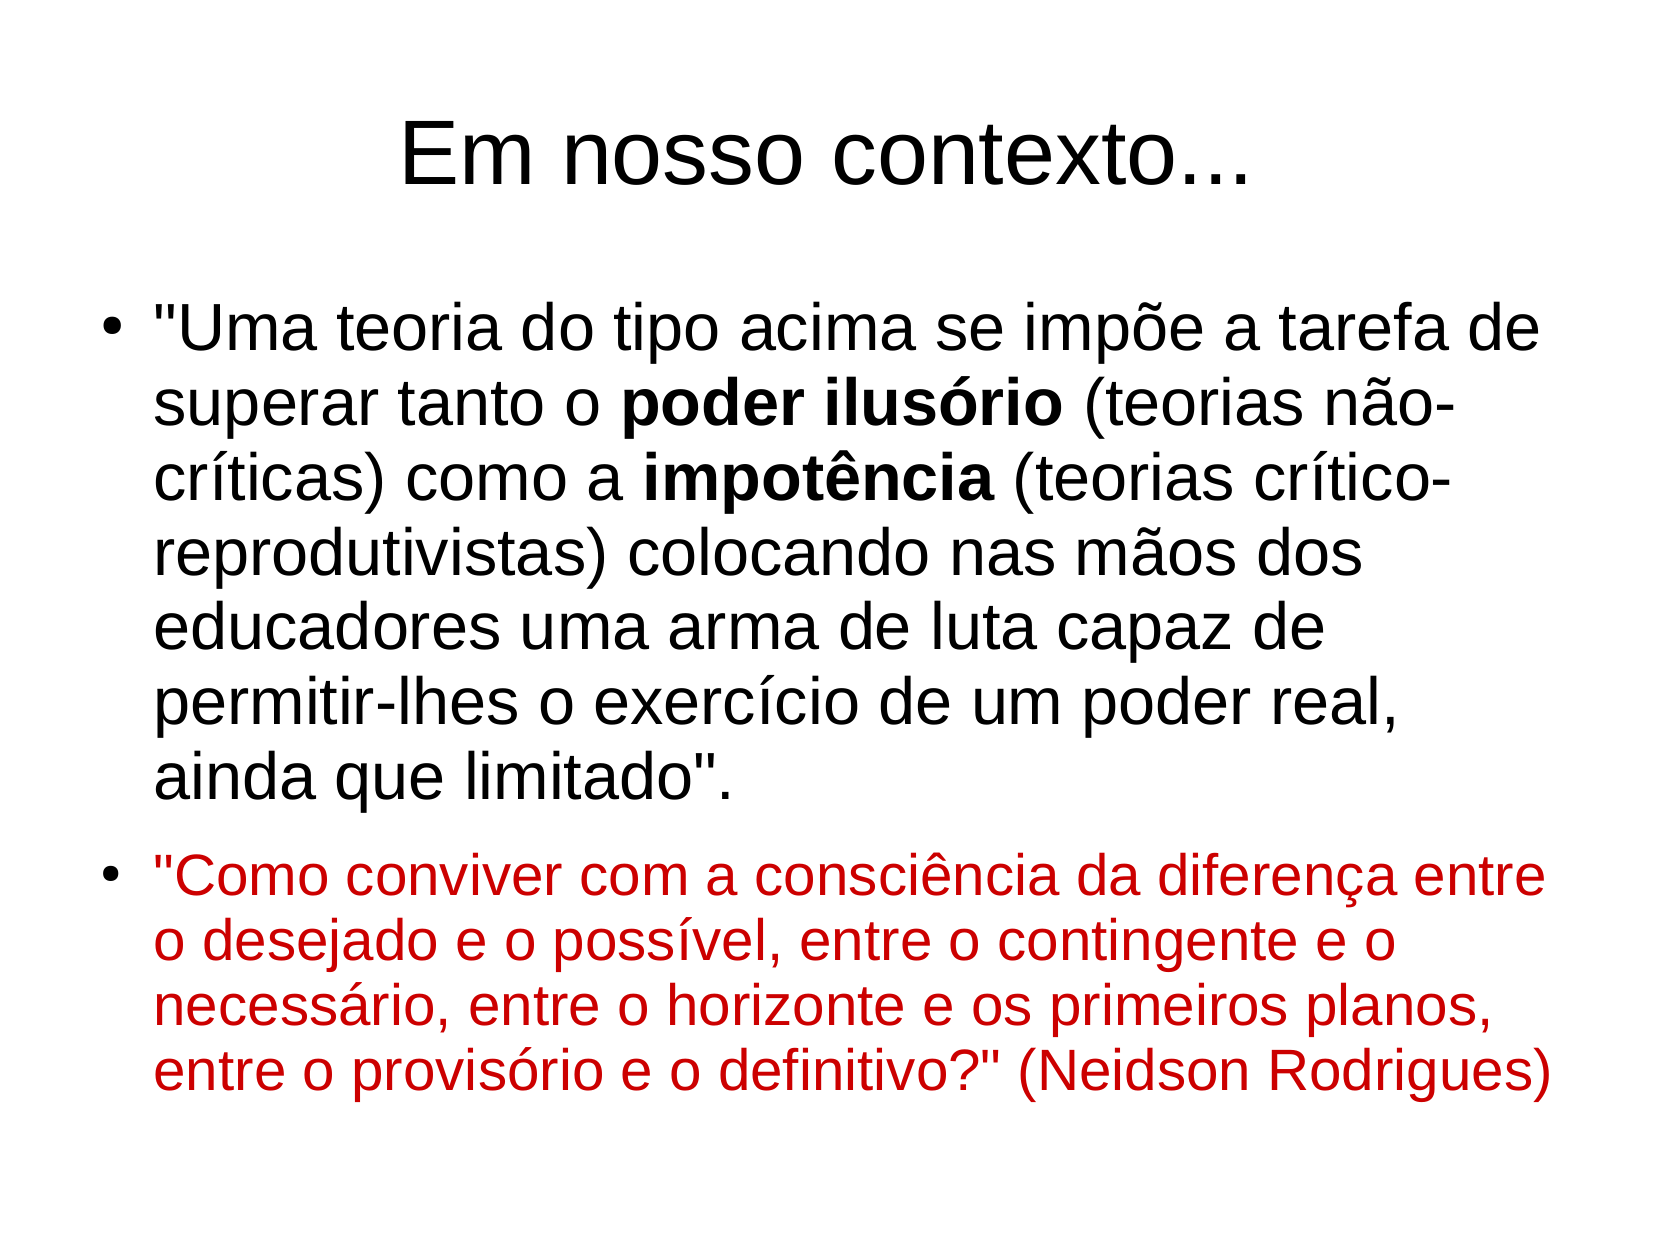

# Em nosso contexto...
"Uma teoria do tipo acima se impõe a tarefa de superar tanto o poder ilusório (teorias não-críticas) como a impotência (teorias crítico-reprodutivistas) colocando nas mãos dos educadores uma arma de luta capaz de permitir-lhes o exercício de um poder real, ainda que limitado".
"Como conviver com a consciência da diferença entre o desejado e o possível, entre o contingente e o necessário, entre o horizonte e os primeiros planos, entre o provisório e o definitivo?" (Neidson Rodrigues)